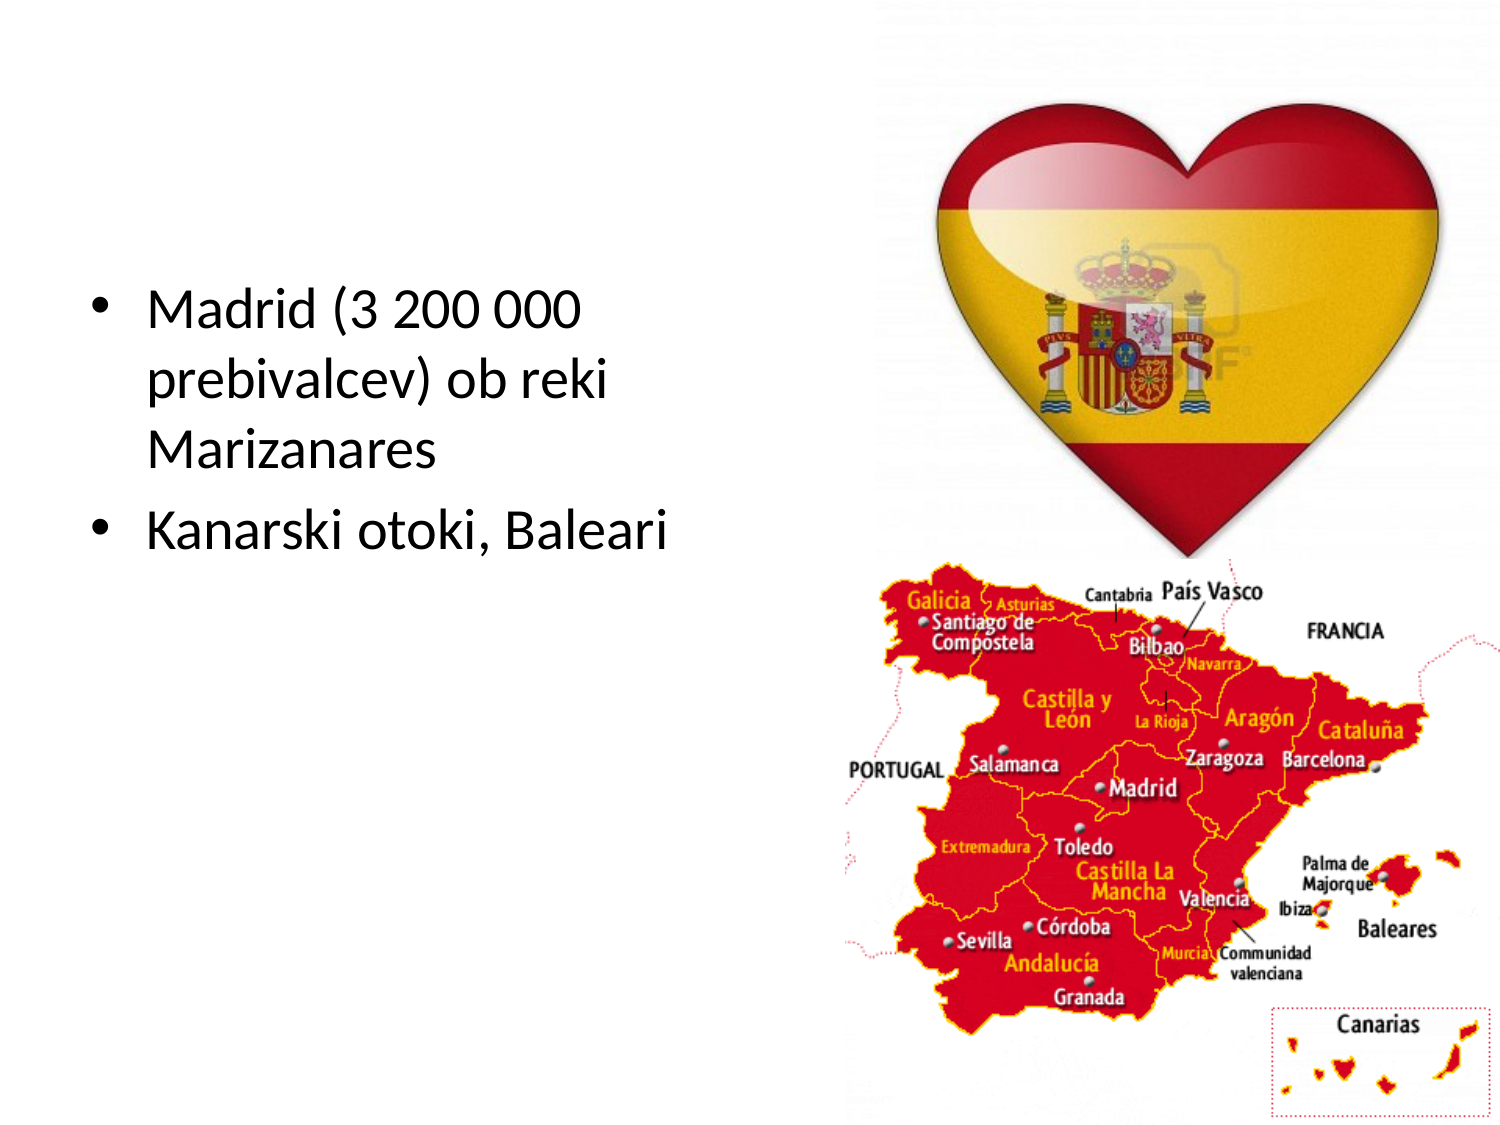

#
Madrid (3 200 000 prebivalcev) ob reki Marizanares
Kanarski otoki, Baleari